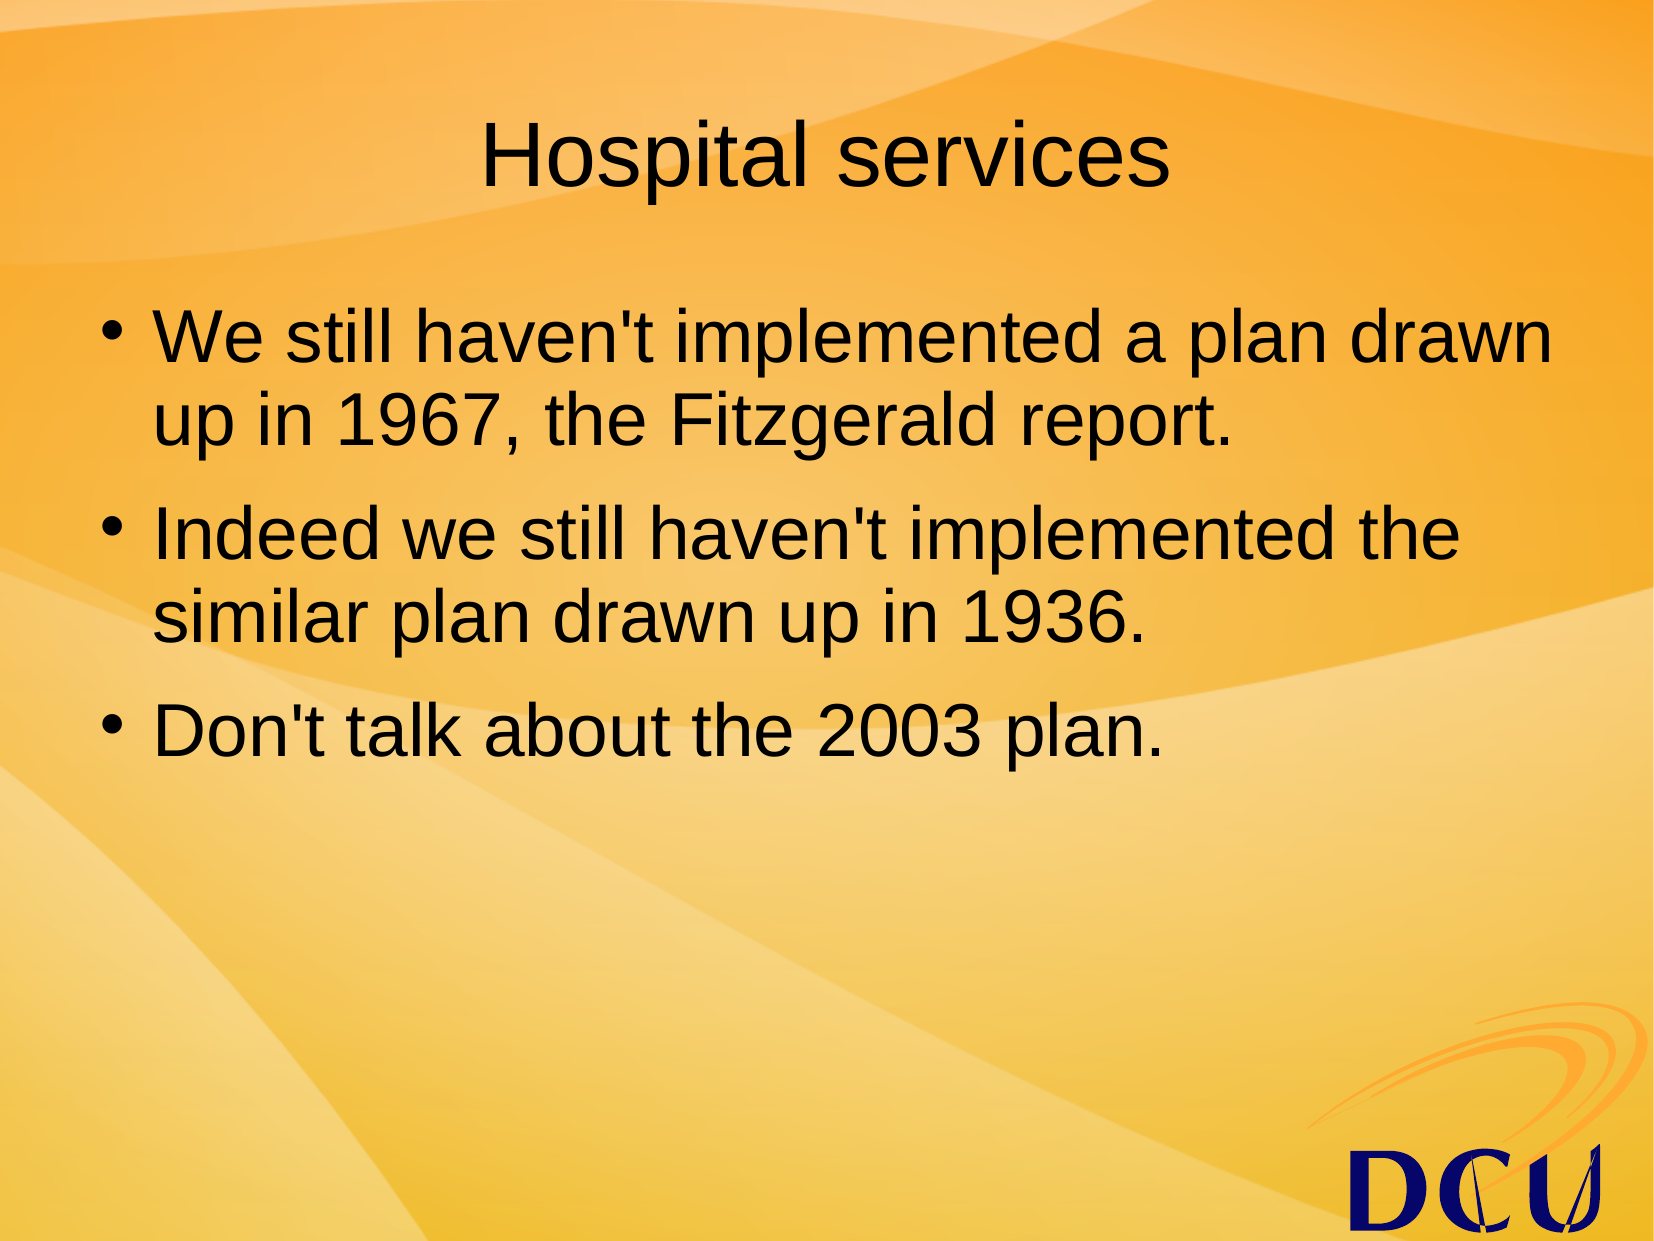

# Hospital services
We still haven't implemented a plan drawn up in 1967, the Fitzgerald report.
Indeed we still haven't implemented the similar plan drawn up in 1936.
Don't talk about the 2003 plan.